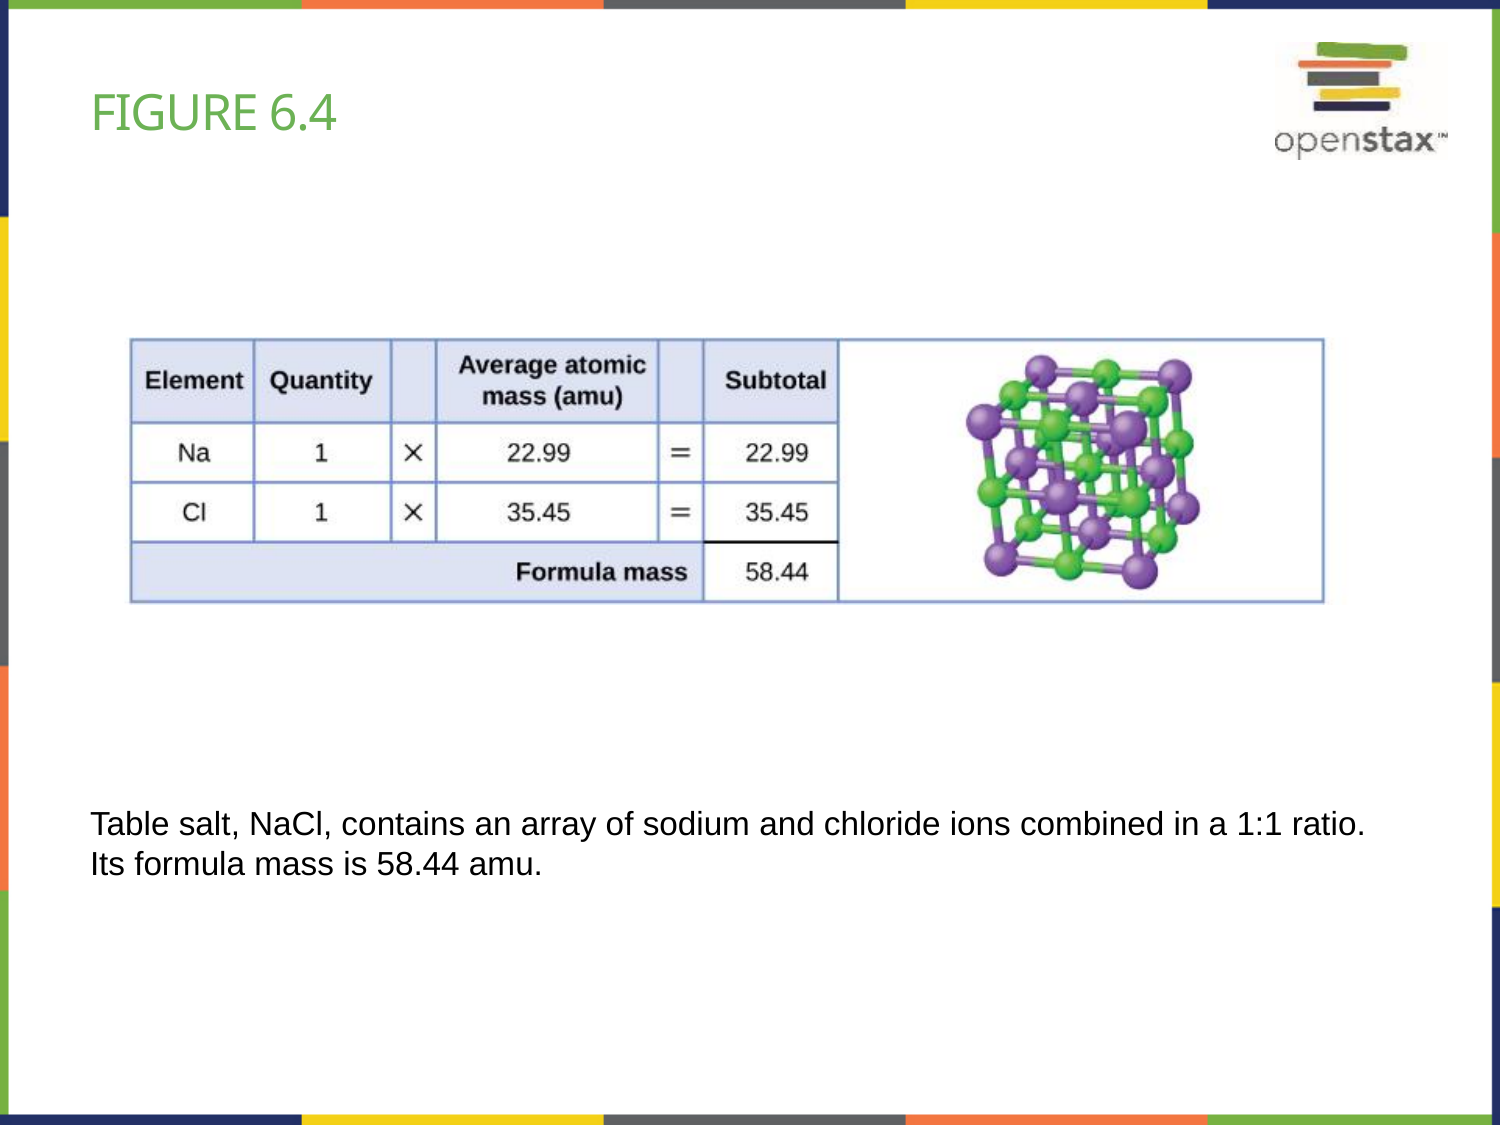

# Figure 6.4
Table salt, NaCl, contains an array of sodium and chloride ions combined in a 1:1 ratio. Its formula mass is 58.44 amu.